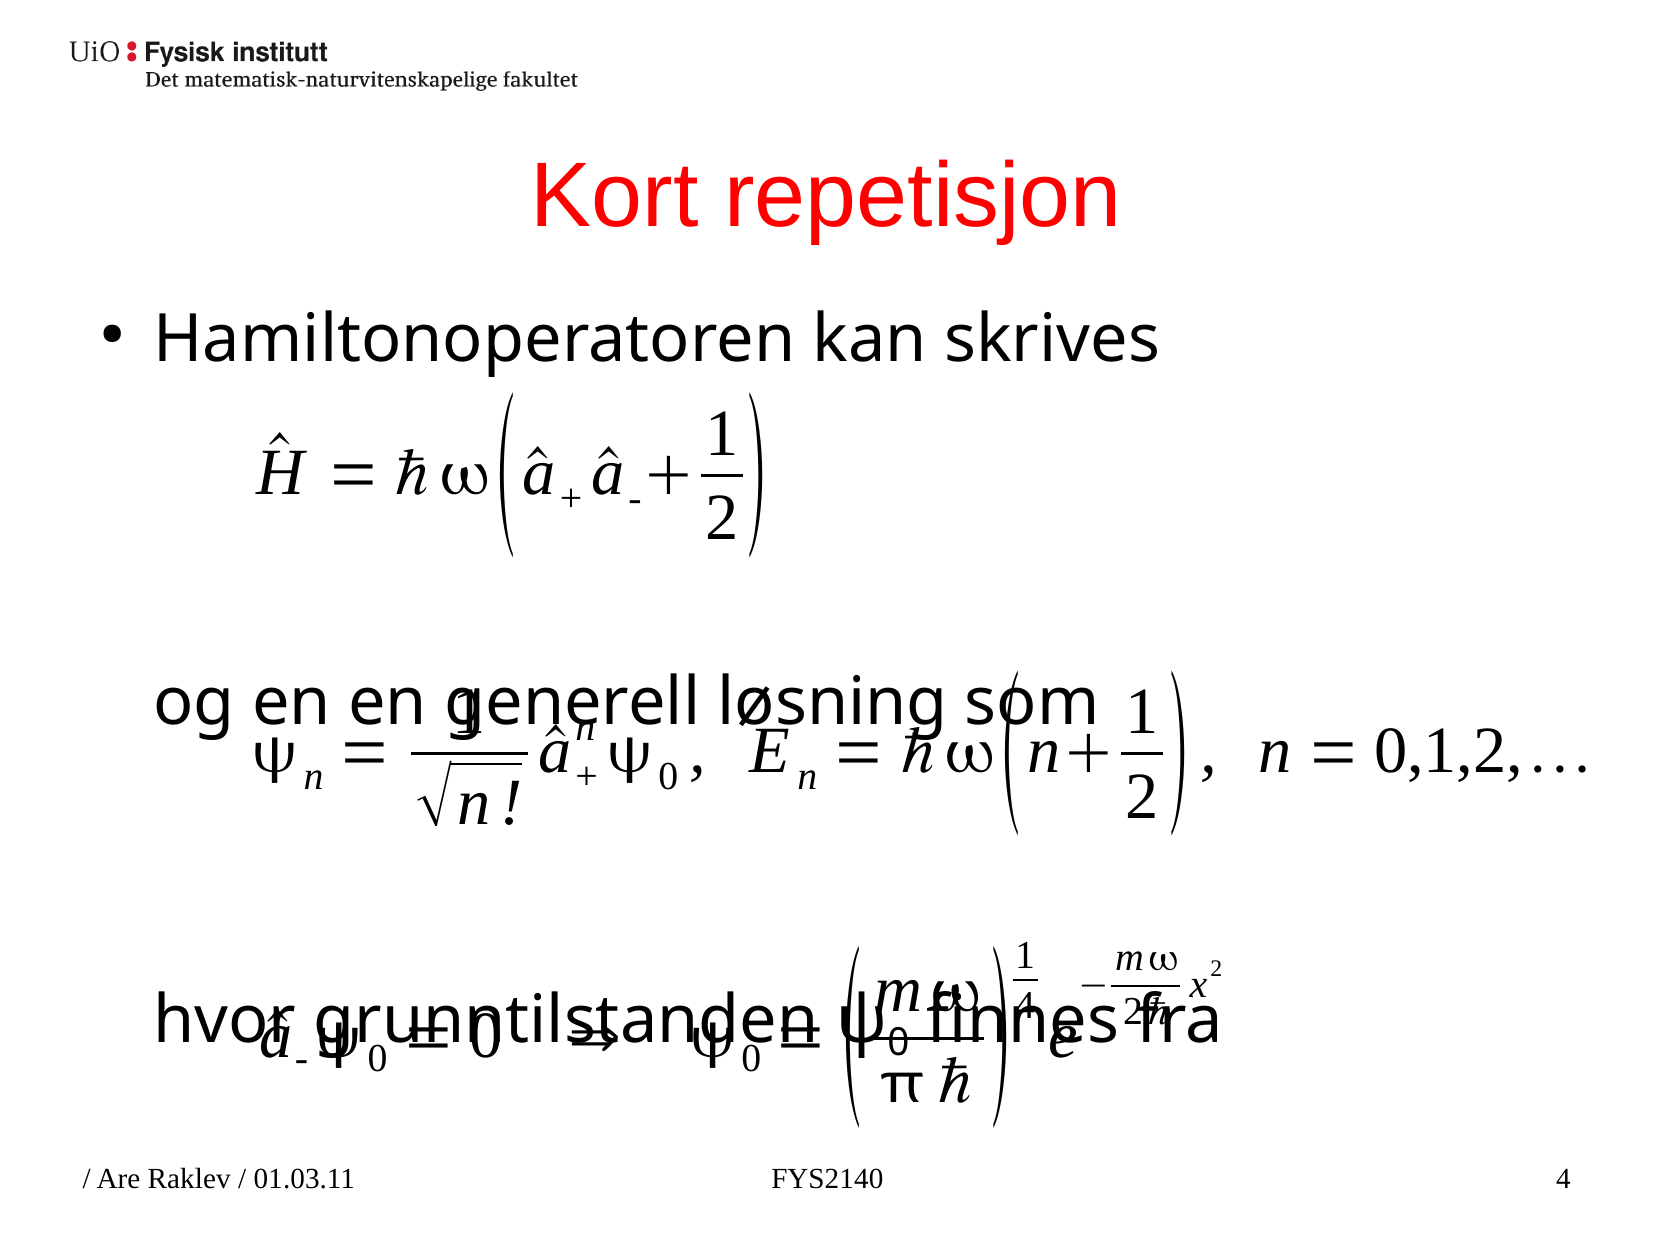

# Kort repetisjon
Hamiltonoperatoren kan skrives
og en en generell løsning som
hvor grunntilstanden ψ0 finnes fra
/ Are Raklev / 01.03.11
FYS2140
4